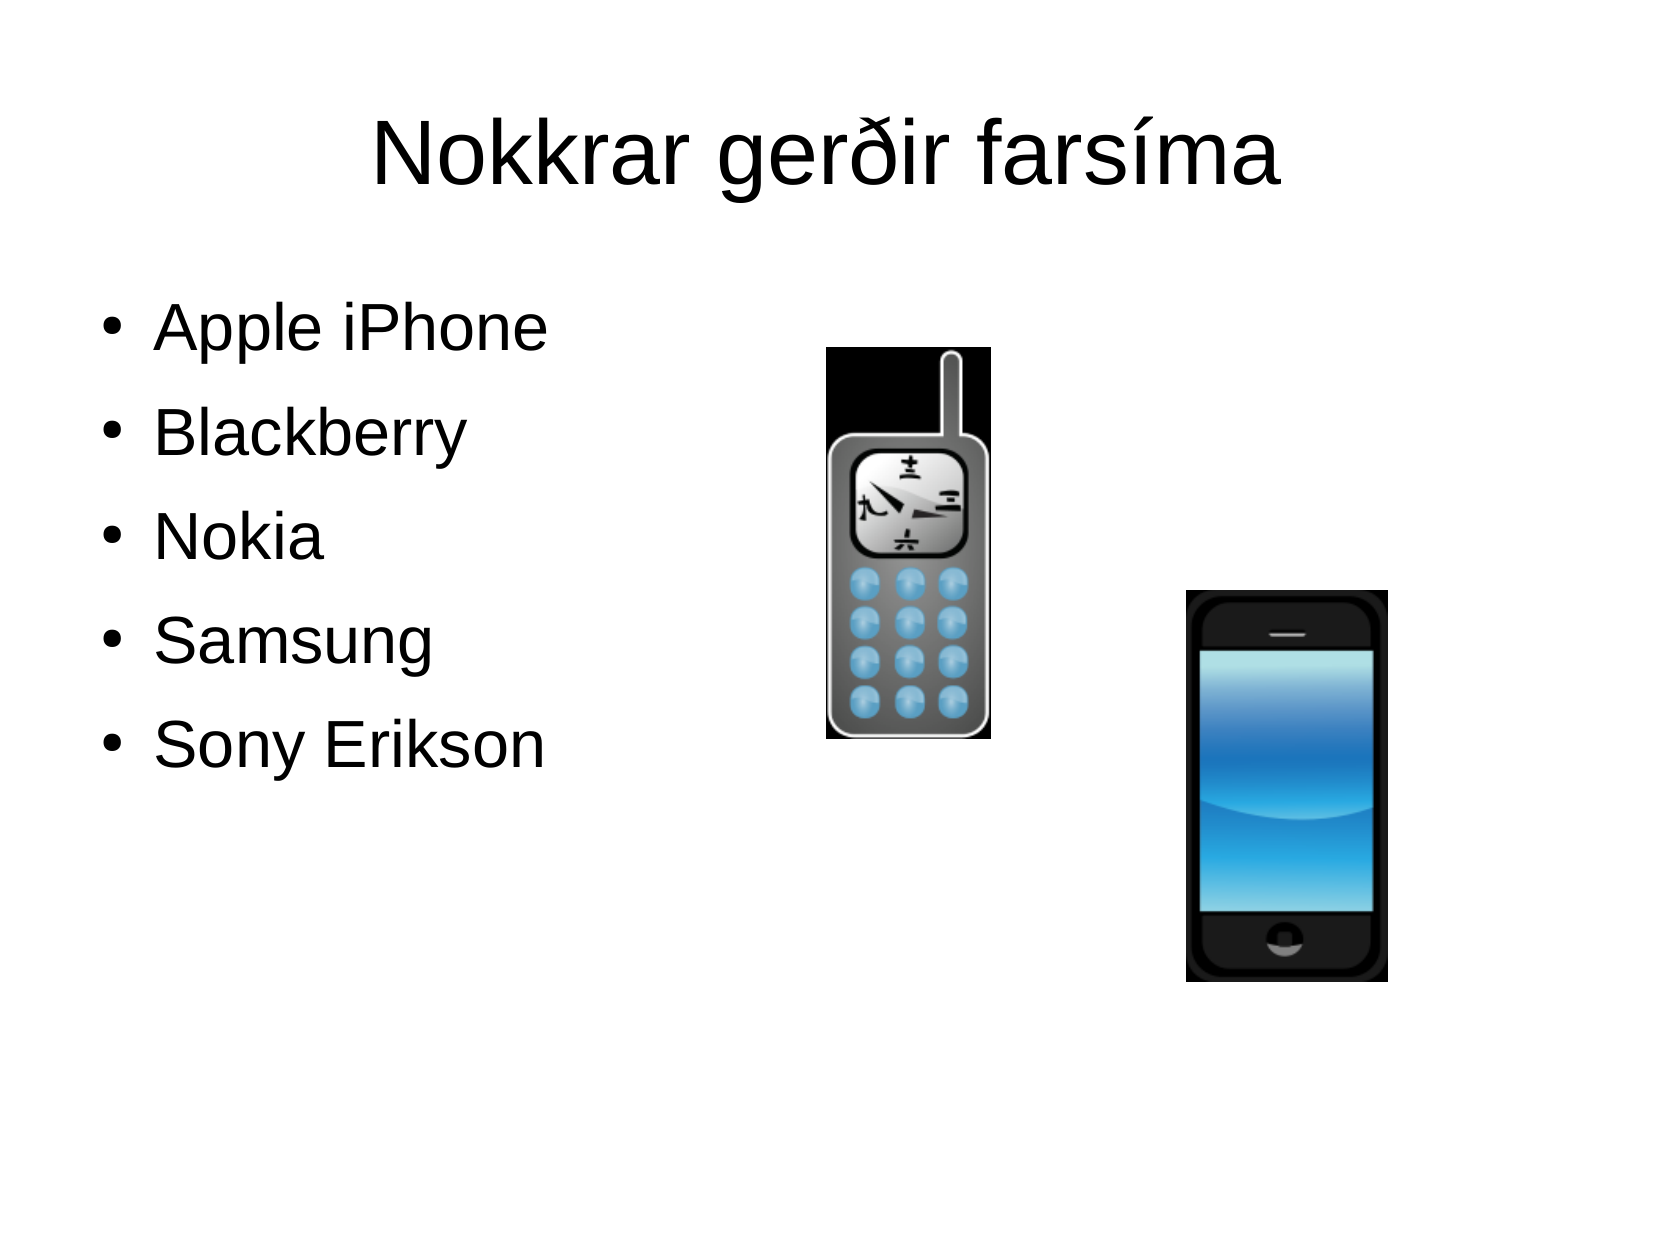

# Nokkrar gerðir farsíma
Apple iPhone
Blackberry
Nokia
Samsung
Sony Erikson